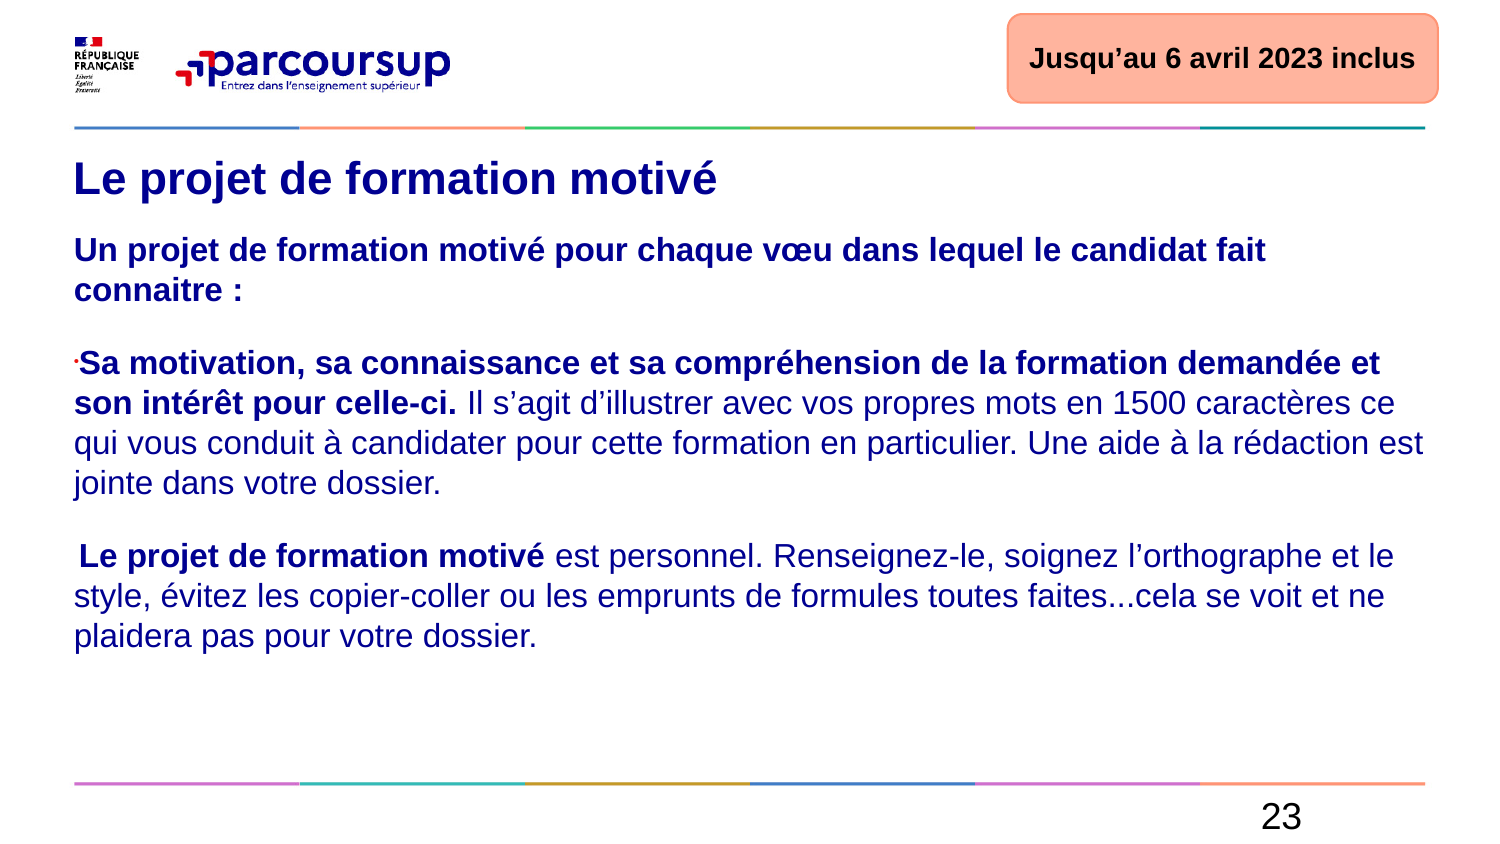

Jusqu’au 6 avril 2023 inclus
# Le projet de formation motivé
Un projet de formation motivé pour chaque vœu dans lequel le candidat fait connaitre :
Sa motivation, sa connaissance et sa compréhension de la formation demandée et son intérêt pour celle-ci. Il s’agit d’illustrer avec vos propres mots en 1500 caractères ce qui vous conduit à candidater pour cette formation en particulier. Une aide à la rédaction est jointe dans votre dossier.
Le projet de formation motivé est personnel. Renseignez-le, soignez l’orthographe et le style, évitez les copier-coller ou les emprunts de formules toutes faites...cela se voit et ne plaidera pas pour votre dossier.